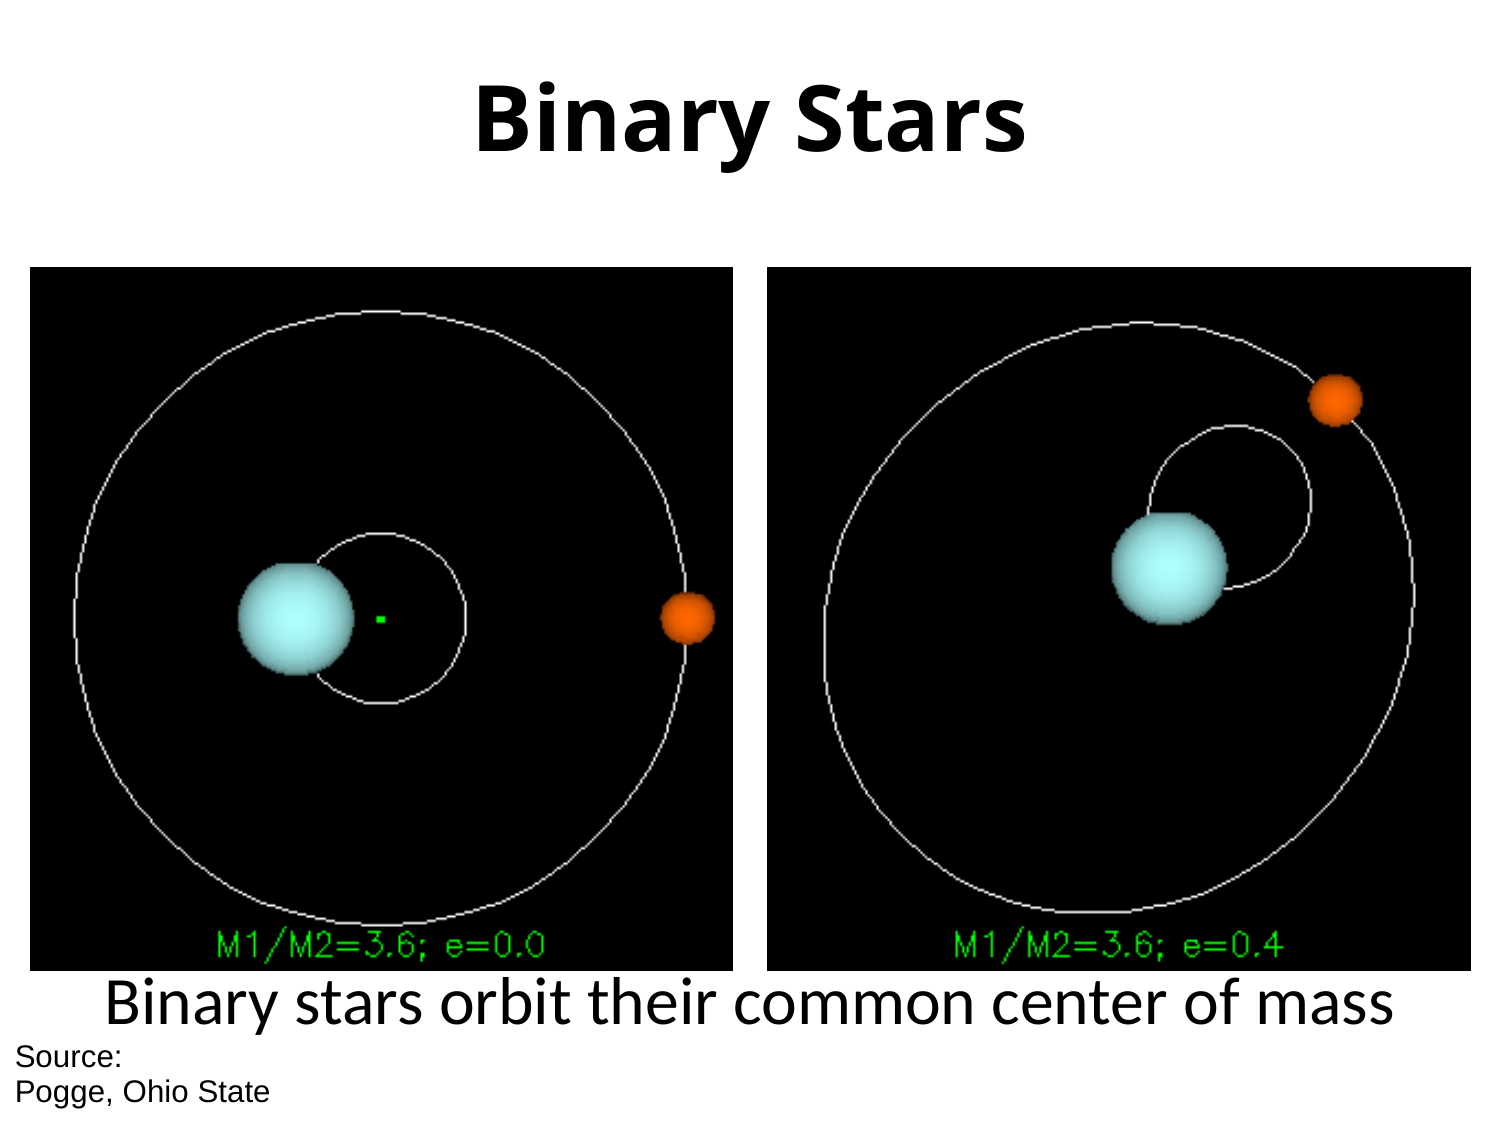

# Binary Stars
Binary stars orbit their common center of mass
Source:
Pogge, Ohio State